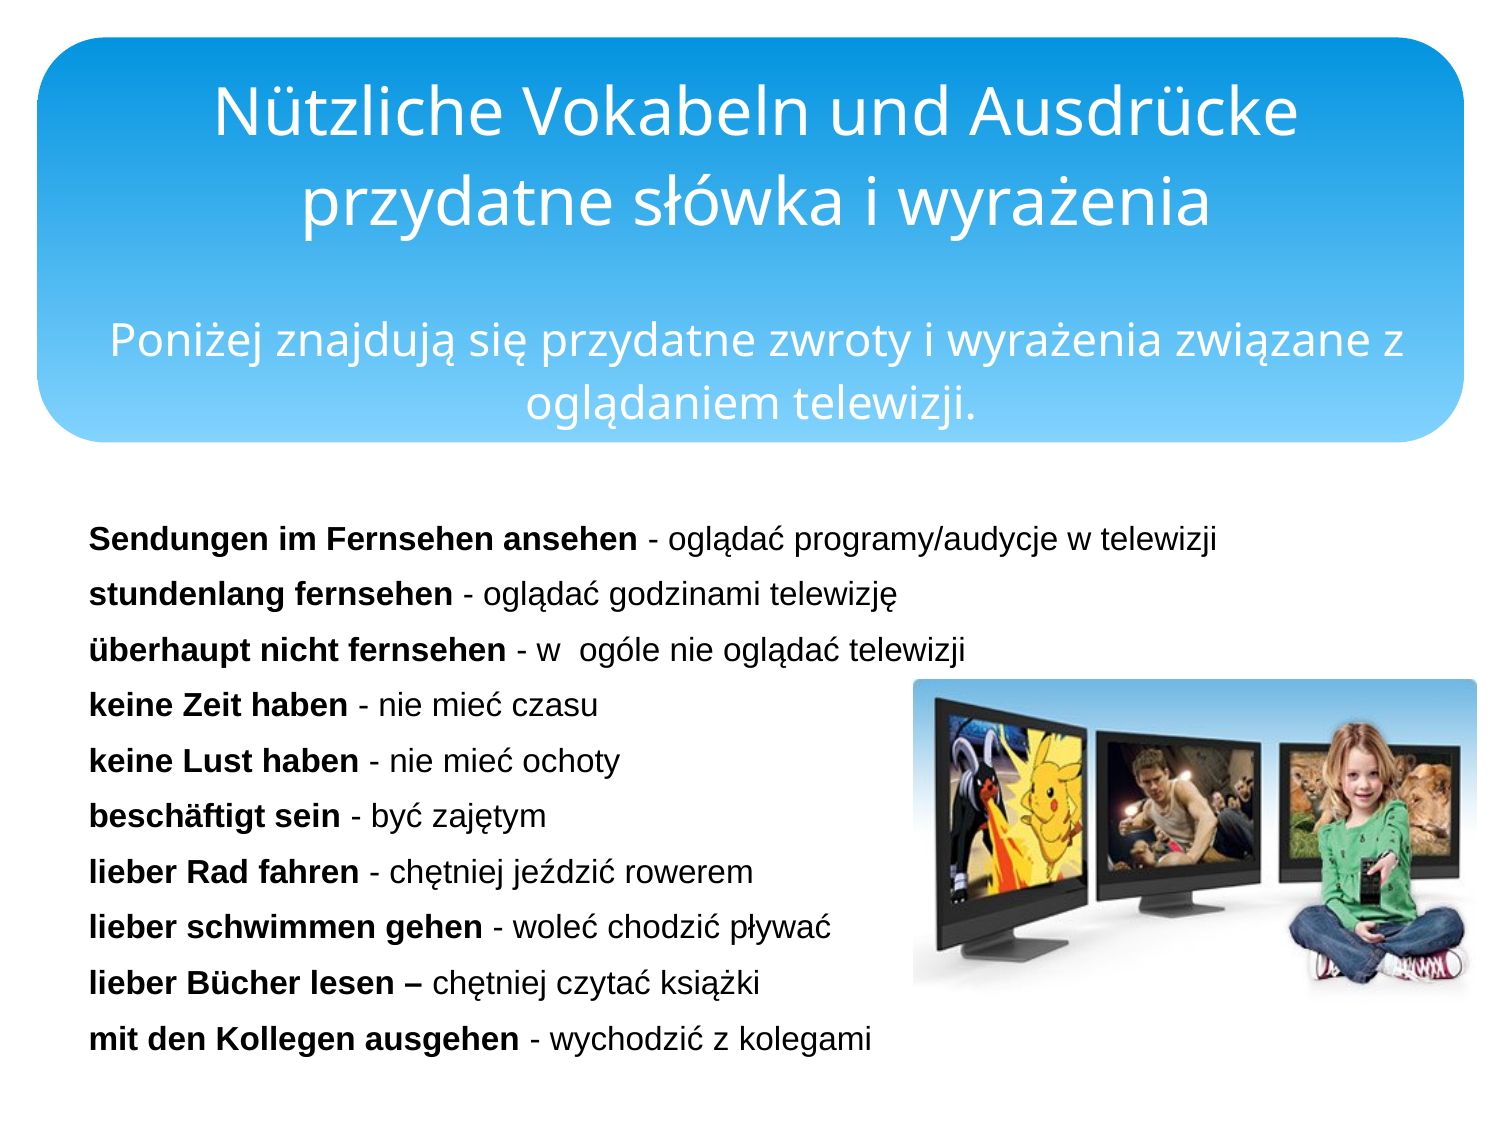

# Nützliche Vokabeln und Ausdrücke przydatne słówka i wyrażenia Poniżej znajdują się przydatne zwroty i wyrażenia związane z oglądaniem telewizji.
Sendungen im Fernsehen ansehen - oglądać programy/audycje w telewizji
stundenlang fernsehen - oglądać godzinami telewizję
überhaupt nicht fernsehen - w ogóle nie oglądać telewizji
keine Zeit haben - nie mieć czasu
keine Lust haben - nie mieć ochoty
beschäftigt sein - być zajętym
lieber Rad fahren - chętniej jeździć rowerem
lieber schwimmen gehen - woleć chodzić pływać
lieber Bücher lesen – chętniej czytać książki
mit den Kollegen ausgehen - wychodzić z kolegami